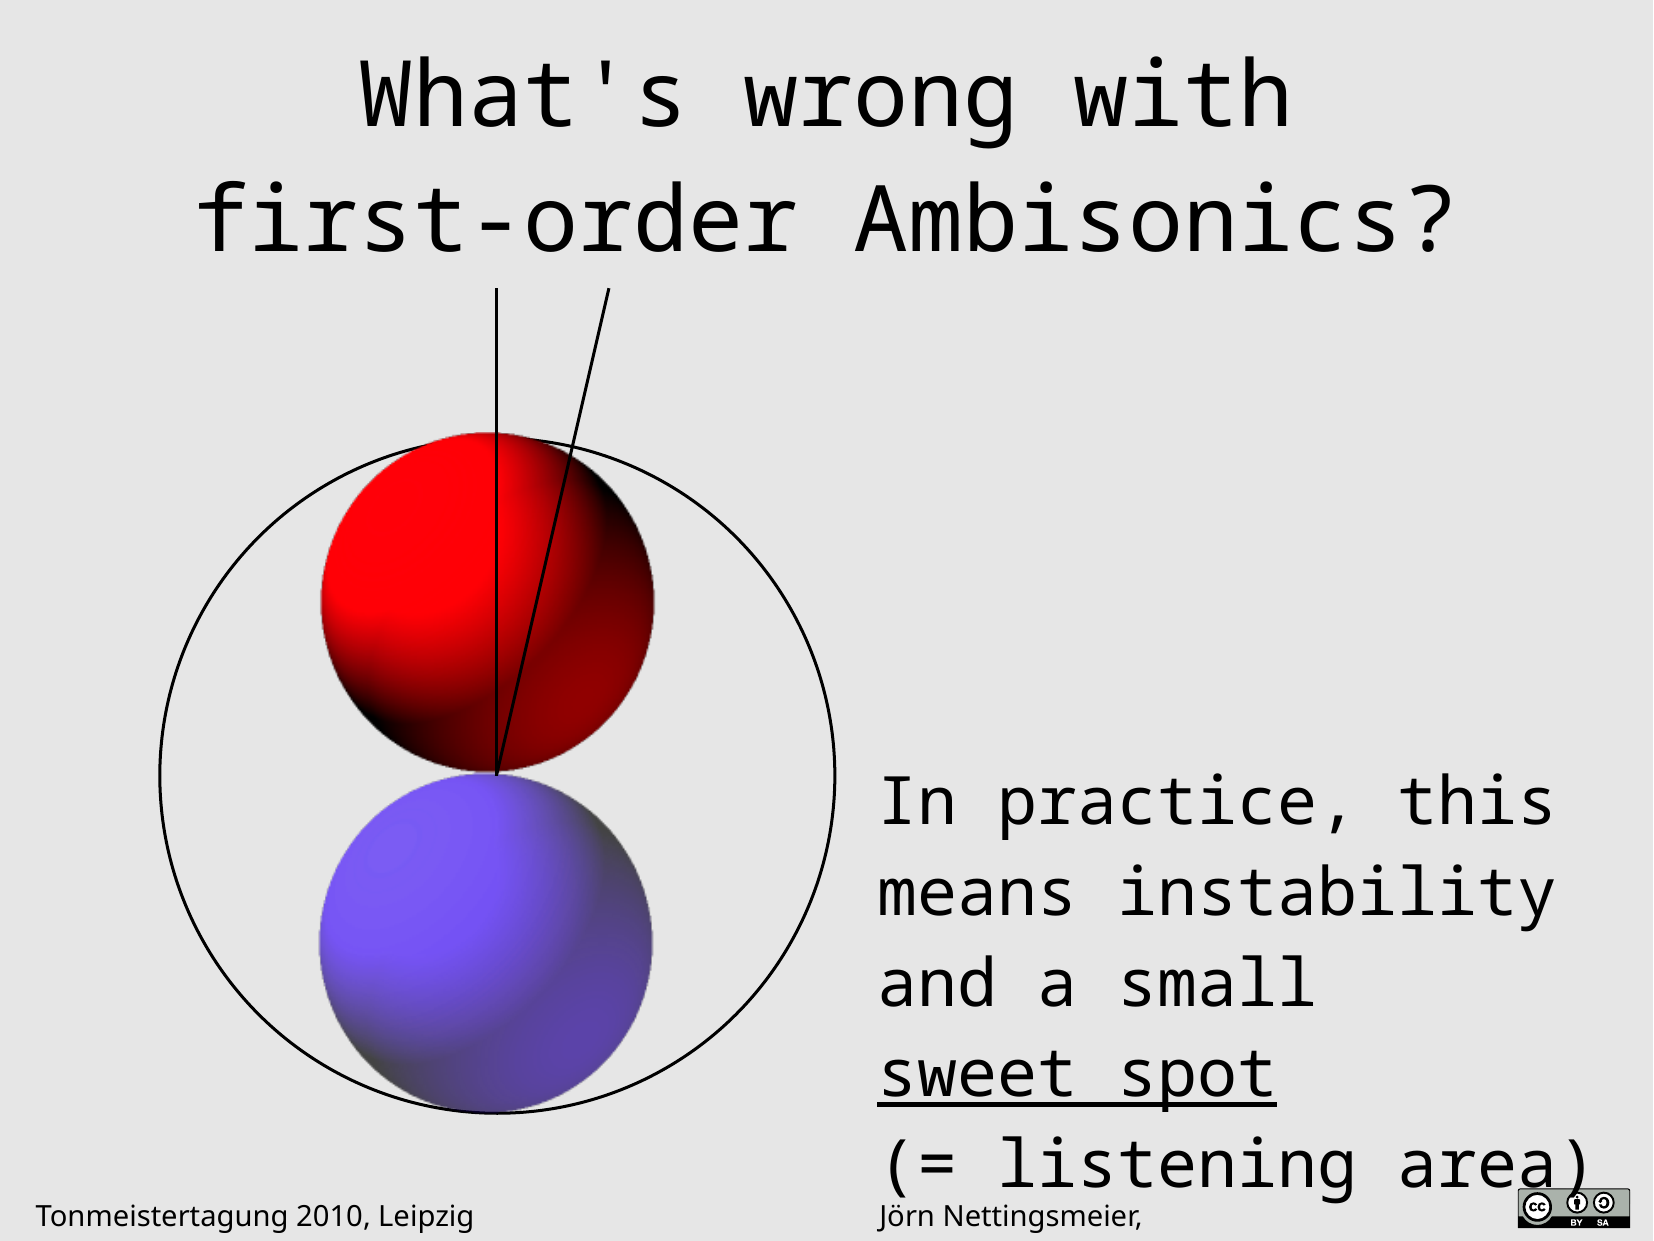

# What's wrong with first-order Ambisonics?
In practice, this means instability
and a small
sweet spot
(= listening area)